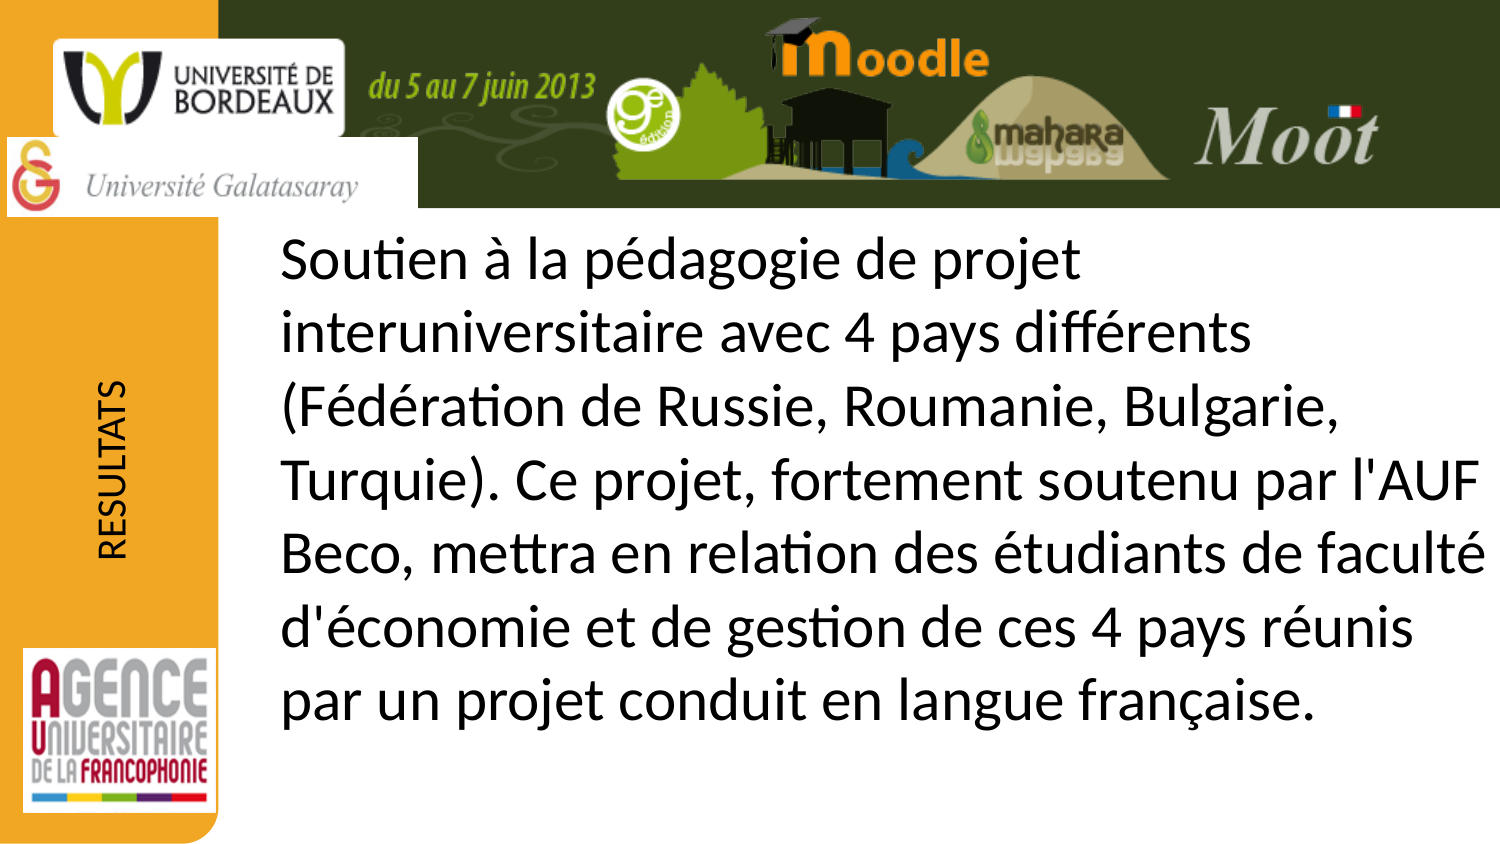

# Soutien à la pédagogie de projet interuniversitaire avec 4 pays différents (Fédération de Russie, Roumanie, Bulgarie, Turquie). Ce projet, fortement soutenu par l'AUF Beco, mettra en relation des étudiants de faculté d'économie et de gestion de ces 4 pays réunis par un projet conduit en langue française.
RESULTATS